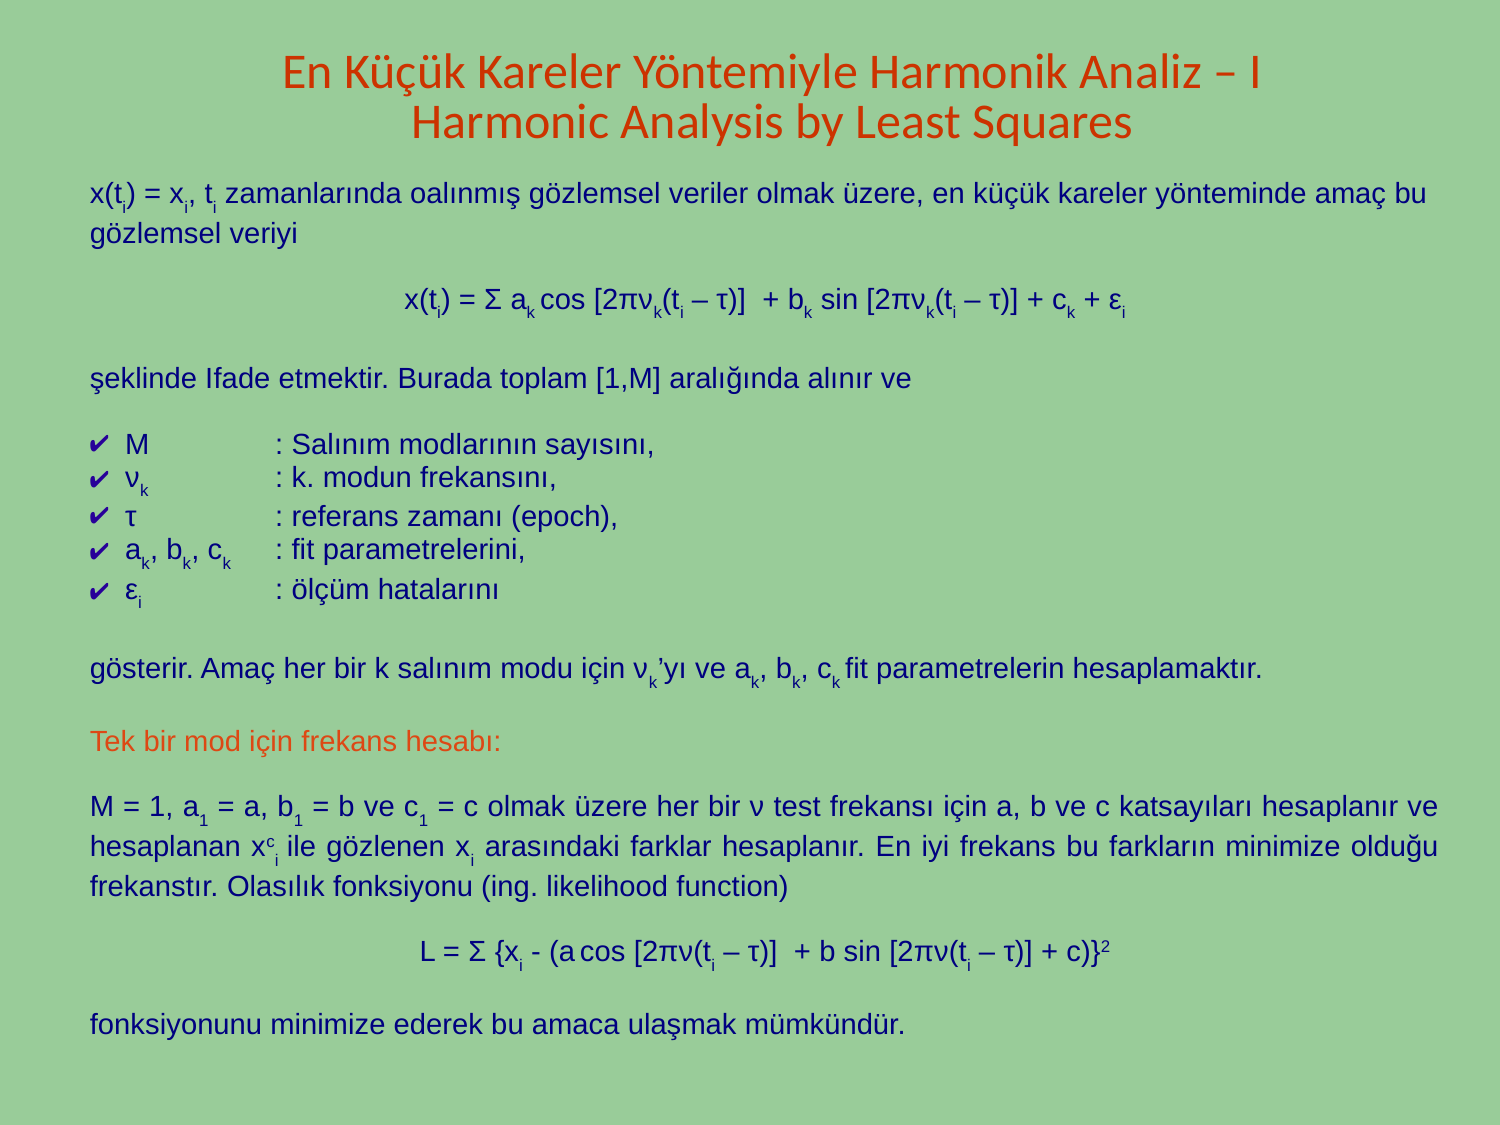

# En Küçük Kareler Yöntemiyle Harmonik Analiz – I Harmonic Analysis by Least Squares
x(ti) = xi, ti zamanlarında oalınmış gözlemsel veriler olmak üzere, en küçük kareler yönteminde amaç bu gözlemsel veriyi
x(ti) = Σ ak cos [2πνk(ti – τ)] + bk sin [2πνk(ti – τ)] + ck + εi
şeklinde Ifade etmektir. Burada toplam [1,M] aralığında alınır ve
M 		: Salınım modlarının sayısını,
νk 		: k. modun frekansını,
τ 		: referans zamanı (epoch),
ak, bk, ck	: fit parametrelerini,
εi 		: ölçüm hatalarını
gösterir. Amaç her bir k salınım modu için νk’yı ve ak, bk, ck fit parametrelerin hesaplamaktır.
Tek bir mod için frekans hesabı:
M = 1, a1 = a, b1 = b ve c1 = c olmak üzere her bir ν test frekansı için a, b ve c katsayıları hesaplanır ve hesaplanan xci ile gözlenen xi arasındaki farklar hesaplanır. En iyi frekans bu farkların minimize olduğu frekanstır. Olasılık fonksiyonu (ing. likelihood function)
L = Σ {xi - (a cos [2πν(ti – τ)] + b sin [2πν(ti – τ)] + c)}2
fonksiyonunu minimize ederek bu amaca ulaşmak mümkündür.